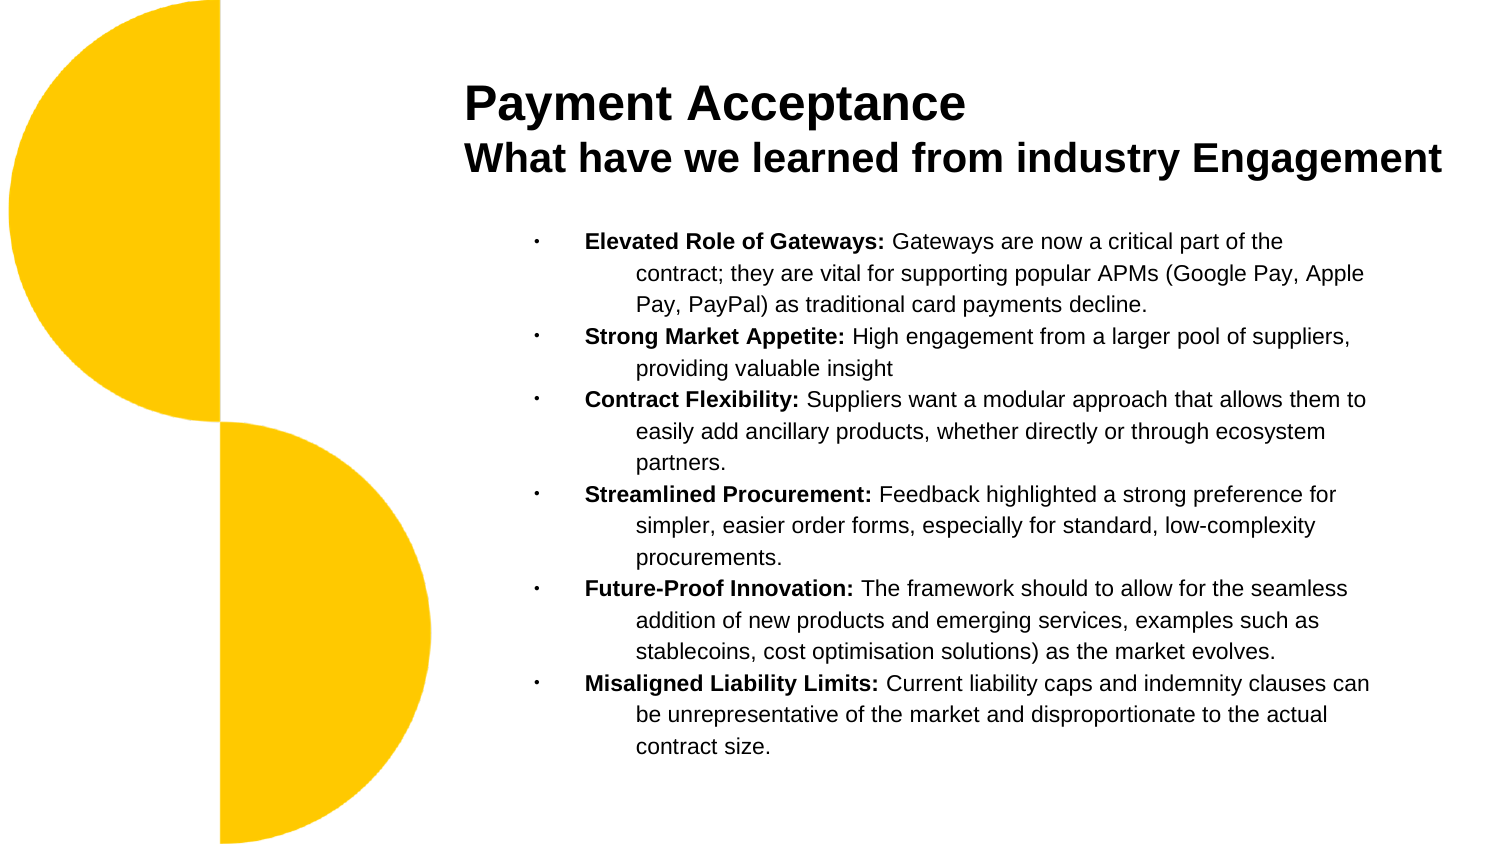

# Payment Acceptance
What have we learned from industry Engagement
Elevated Role of Gateways: Gateways are now a critical part of the contract; they are vital for supporting popular APMs (Google Pay, Apple Pay, PayPal) as traditional card payments decline.
Strong Market Appetite: High engagement from a larger pool of suppliers, providing valuable insight
Contract Flexibility: Suppliers want a modular approach that allows them to easily add ancillary products, whether directly or through ecosystem partners.
Streamlined Procurement: Feedback highlighted a strong preference for simpler, easier order forms, especially for standard, low-complexity procurements.
Future-Proof Innovation: The framework should to allow for the seamless addition of new products and emerging services, examples such as stablecoins, cost optimisation solutions) as the market evolves.
Misaligned Liability Limits: Current liability caps and indemnity clauses can be unrepresentative of the market and disproportionate to the actual contract size.